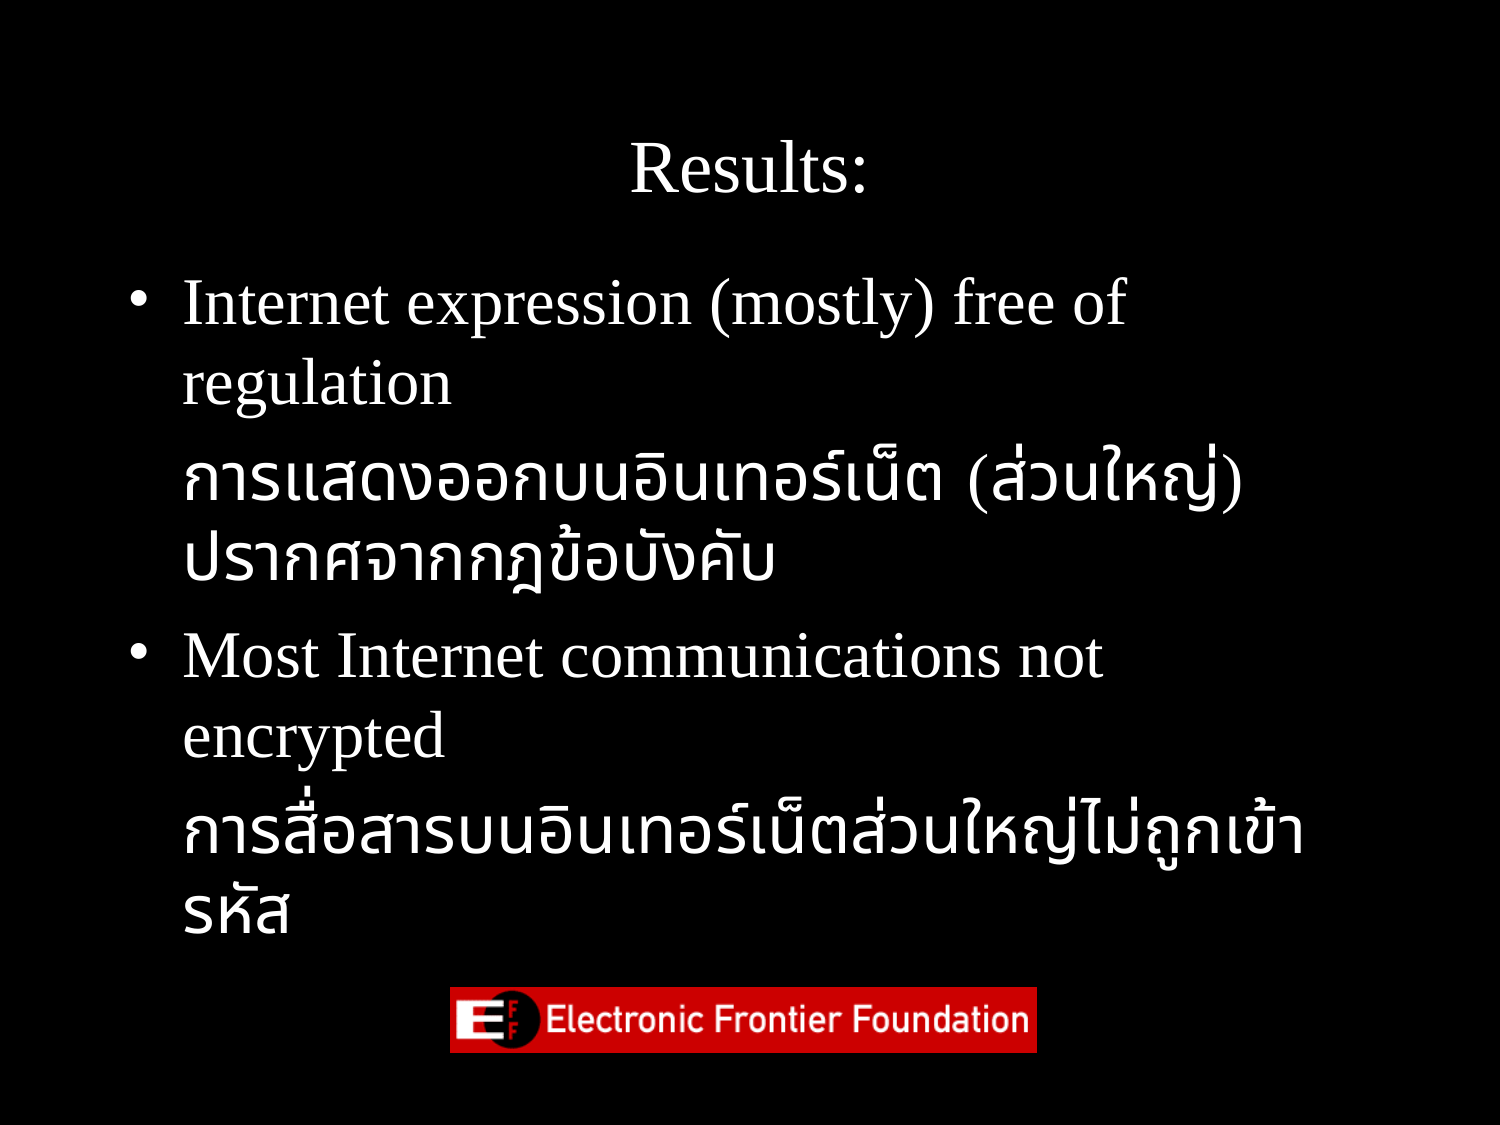

# Results:
Internet expression (mostly) free of regulation
การแสดงออกบนอินเทอร์เน็ต (ส่วนใหญ่) ปรากศจากกฎข้อบังคับ
Most Internet communications not encrypted
การสื่อสารบนอินเทอร์เน็ตส่วนใหญ่ไม่ถูกเข้ารหัส